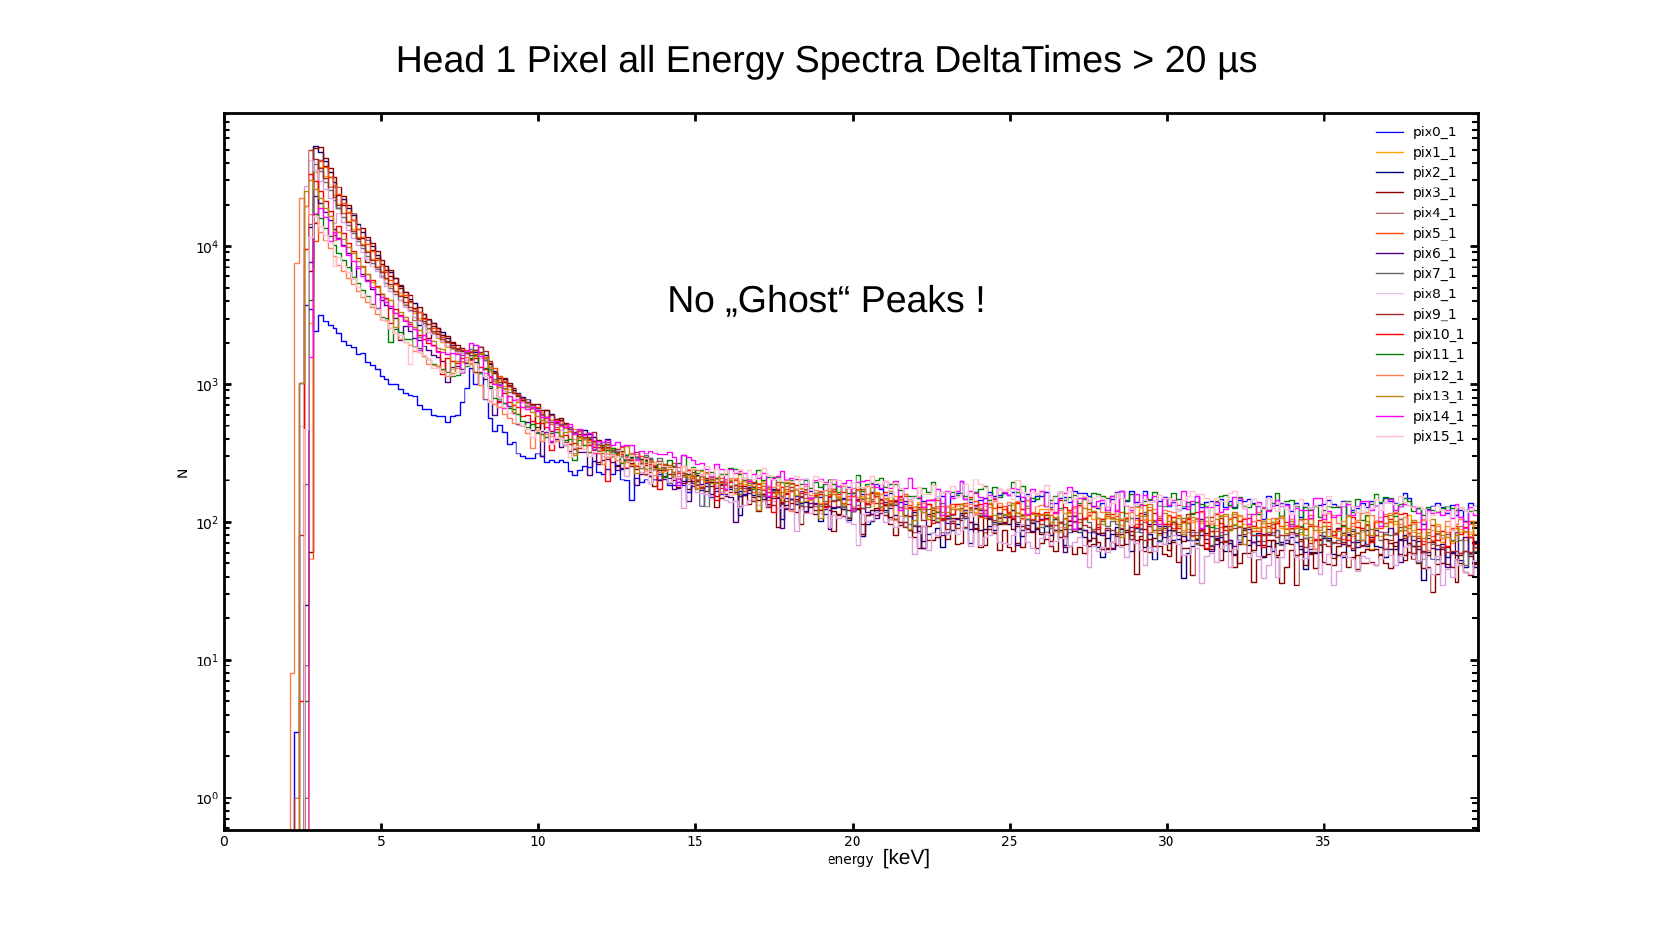

Head 1 Pixel all Energy Spectra DeltaTimes > 20 µs
#
No „Ghost“ Peaks !
[keV]